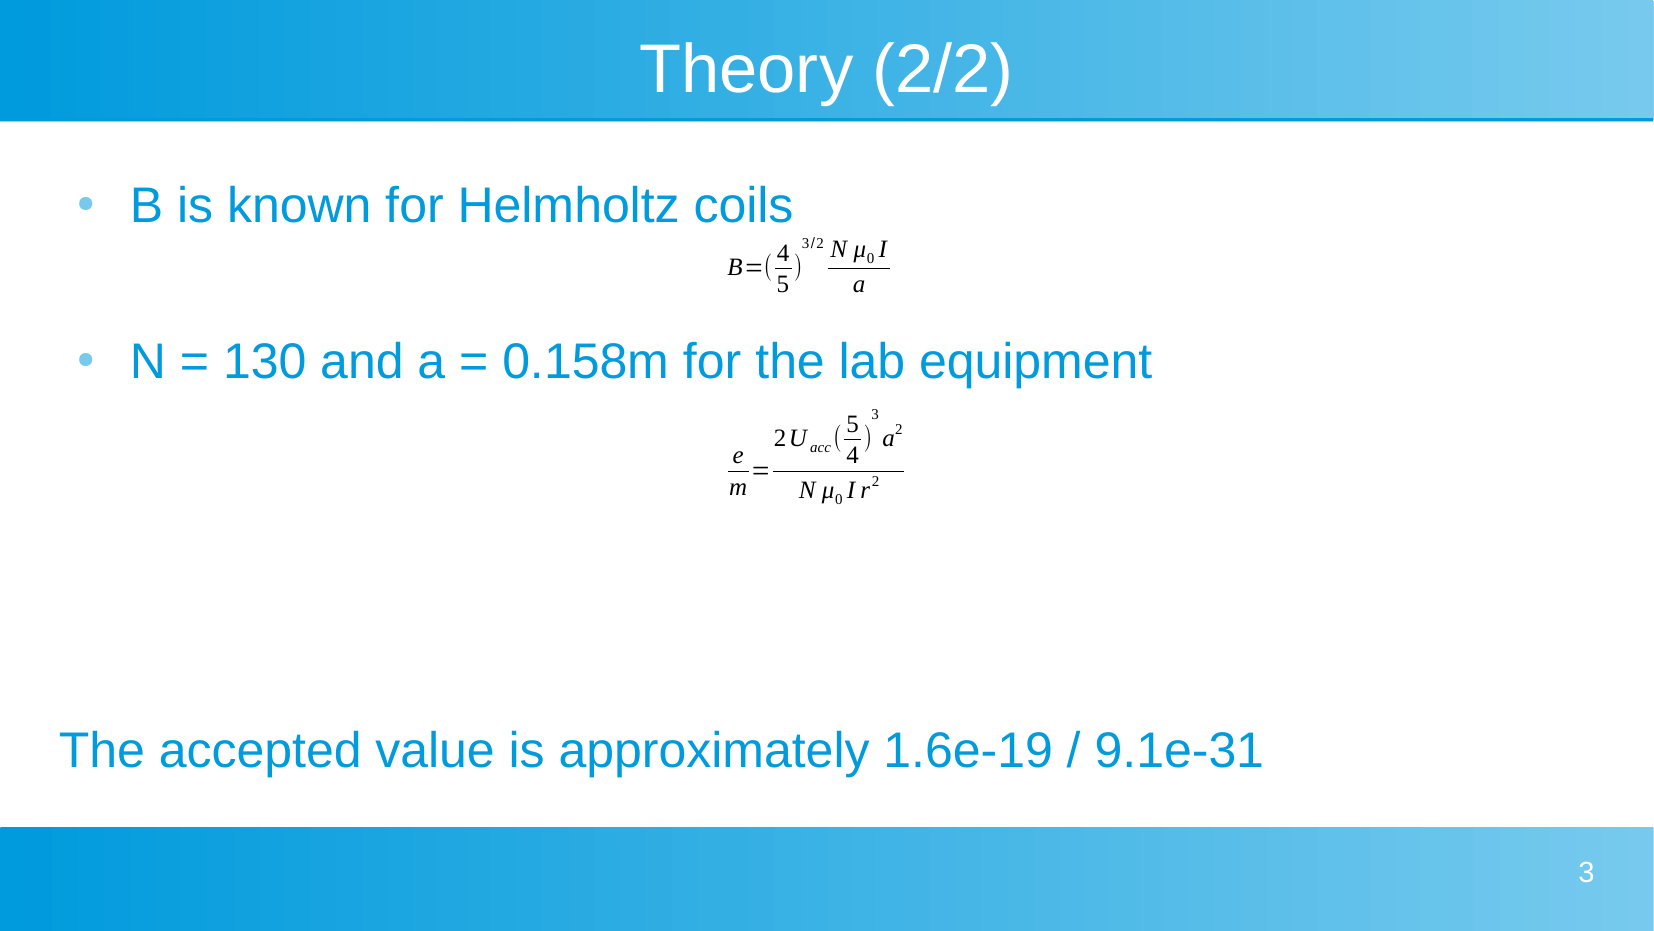

# Theory (2/2)
B is known for Helmholtz coils
N = 130 and a = 0.158m for the lab equipment
The accepted value is approximately 1.6e-19 / 9.1e-31
3